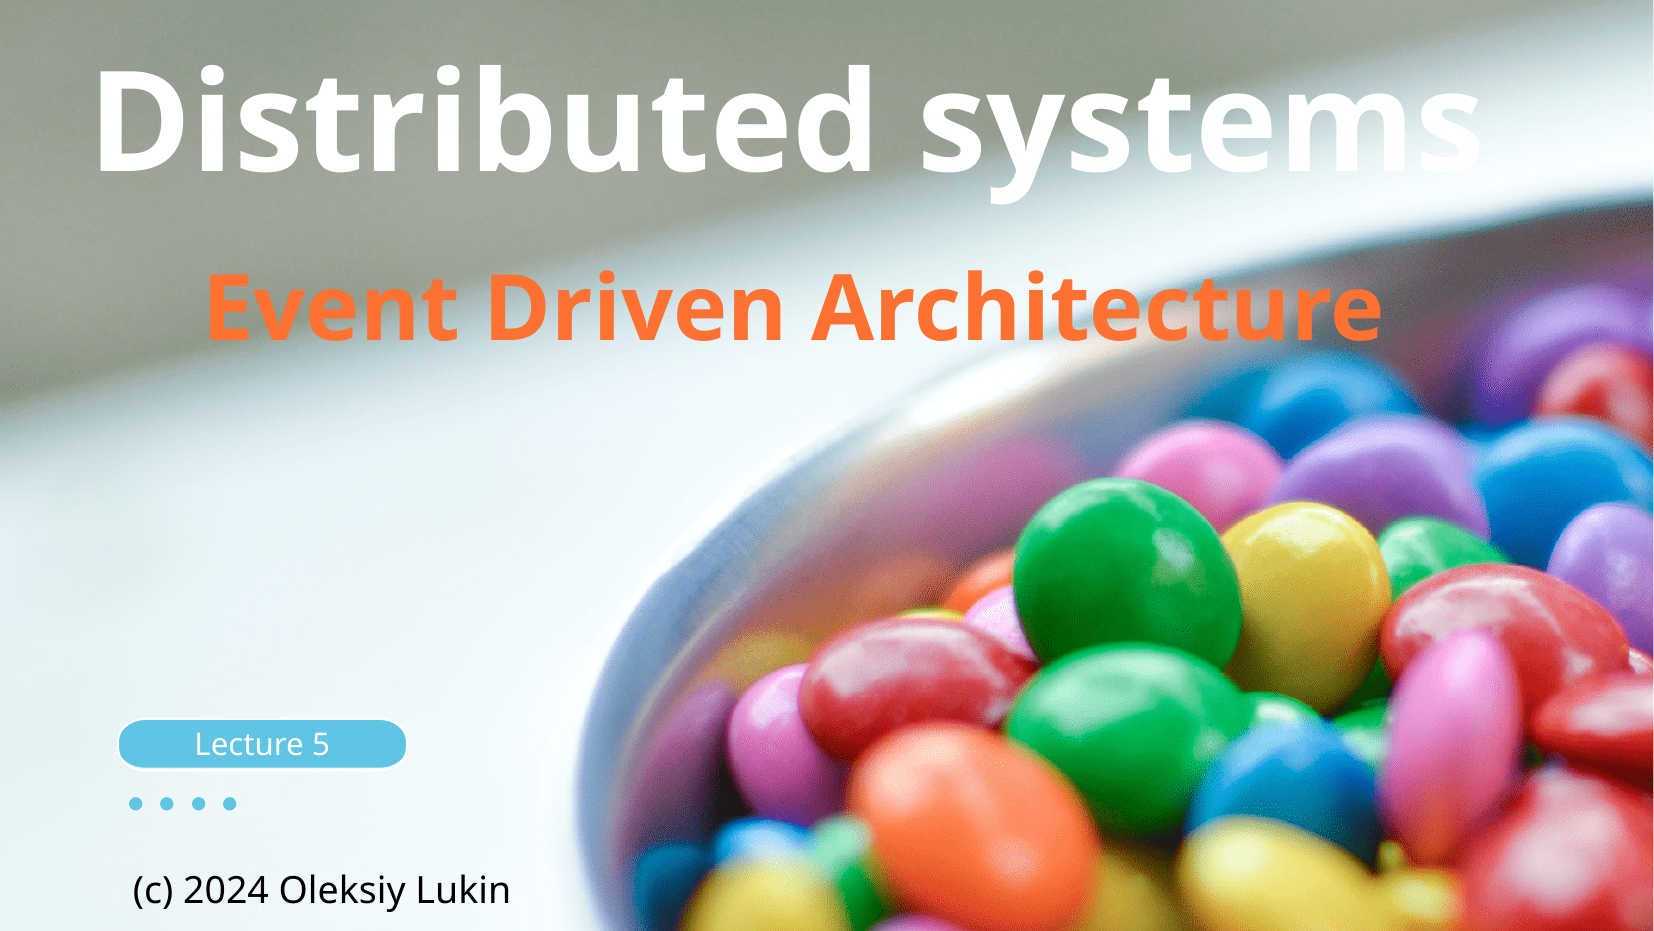

# Distributed systems
 Event Driven Architecture
Lecture 5
(c) 2024 Oleksiy Lukin